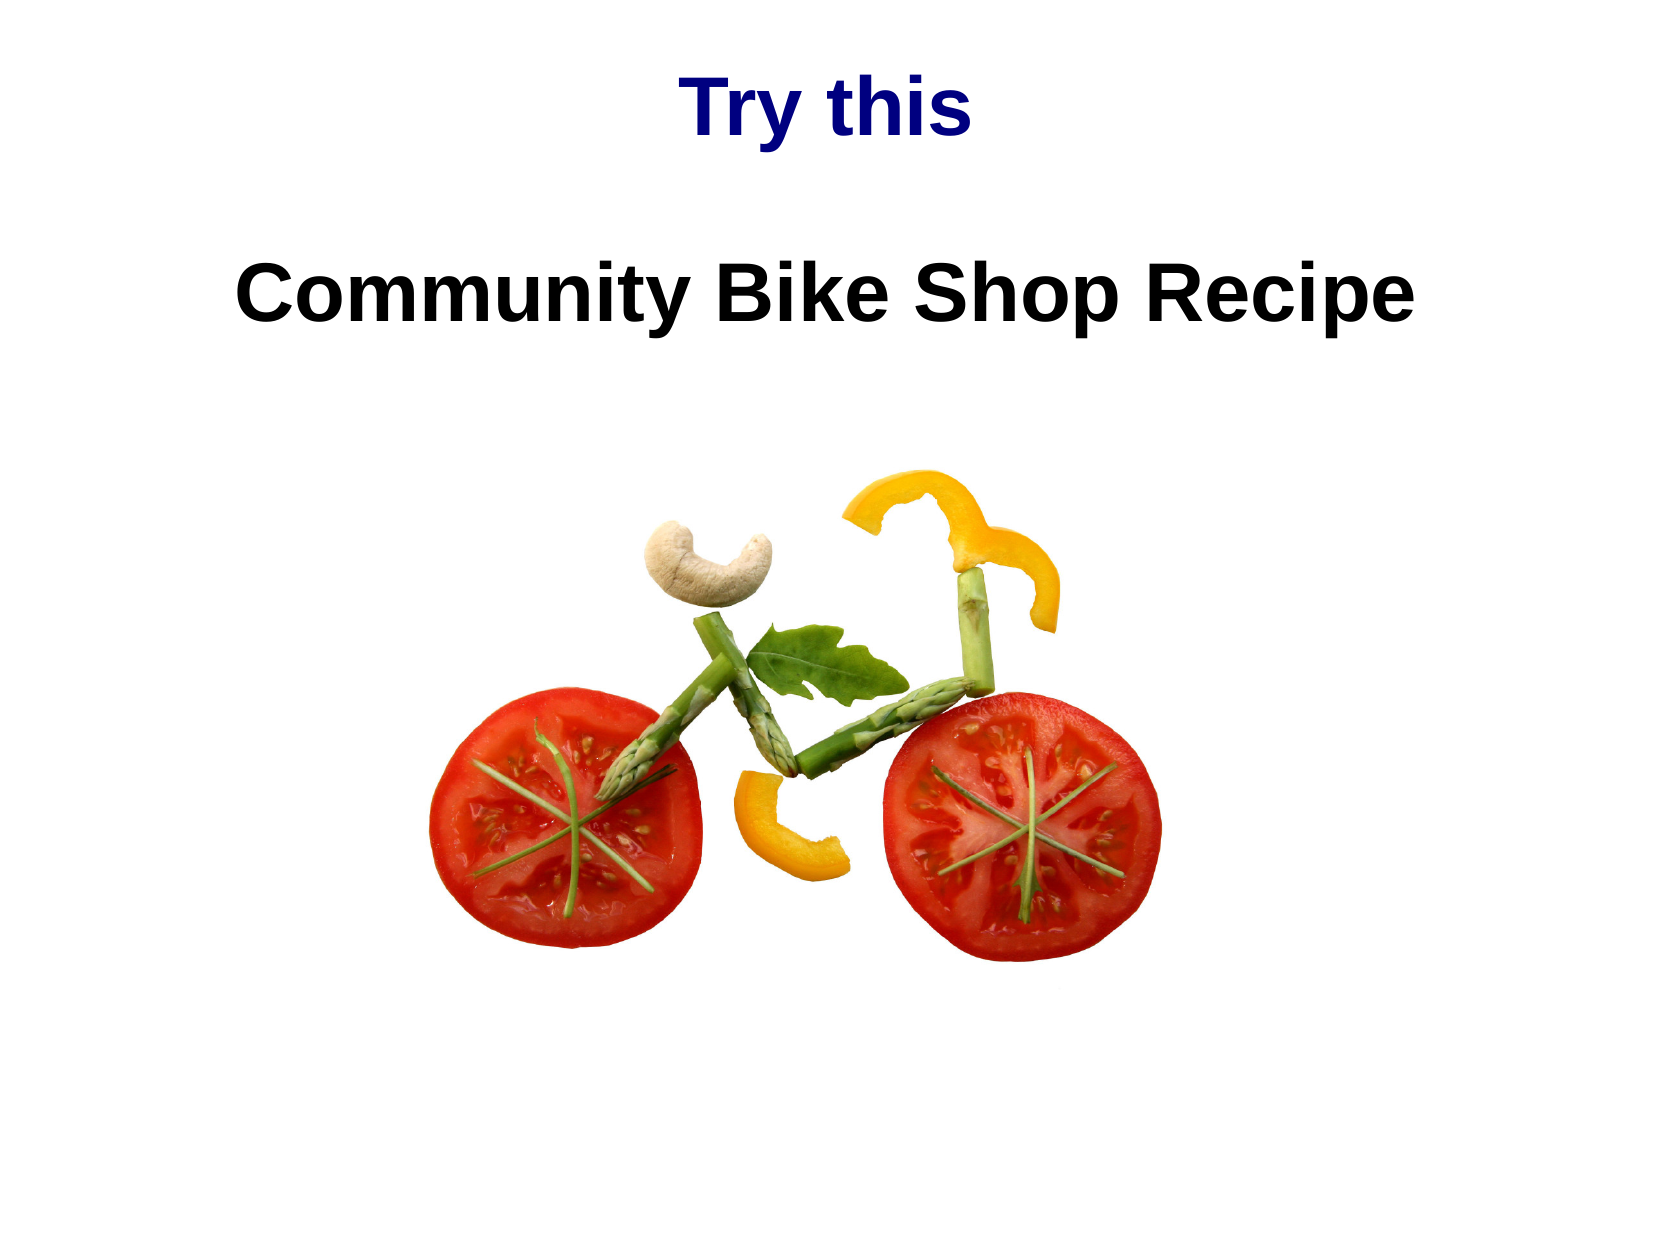

# Try this Community Bike Shop Recipe